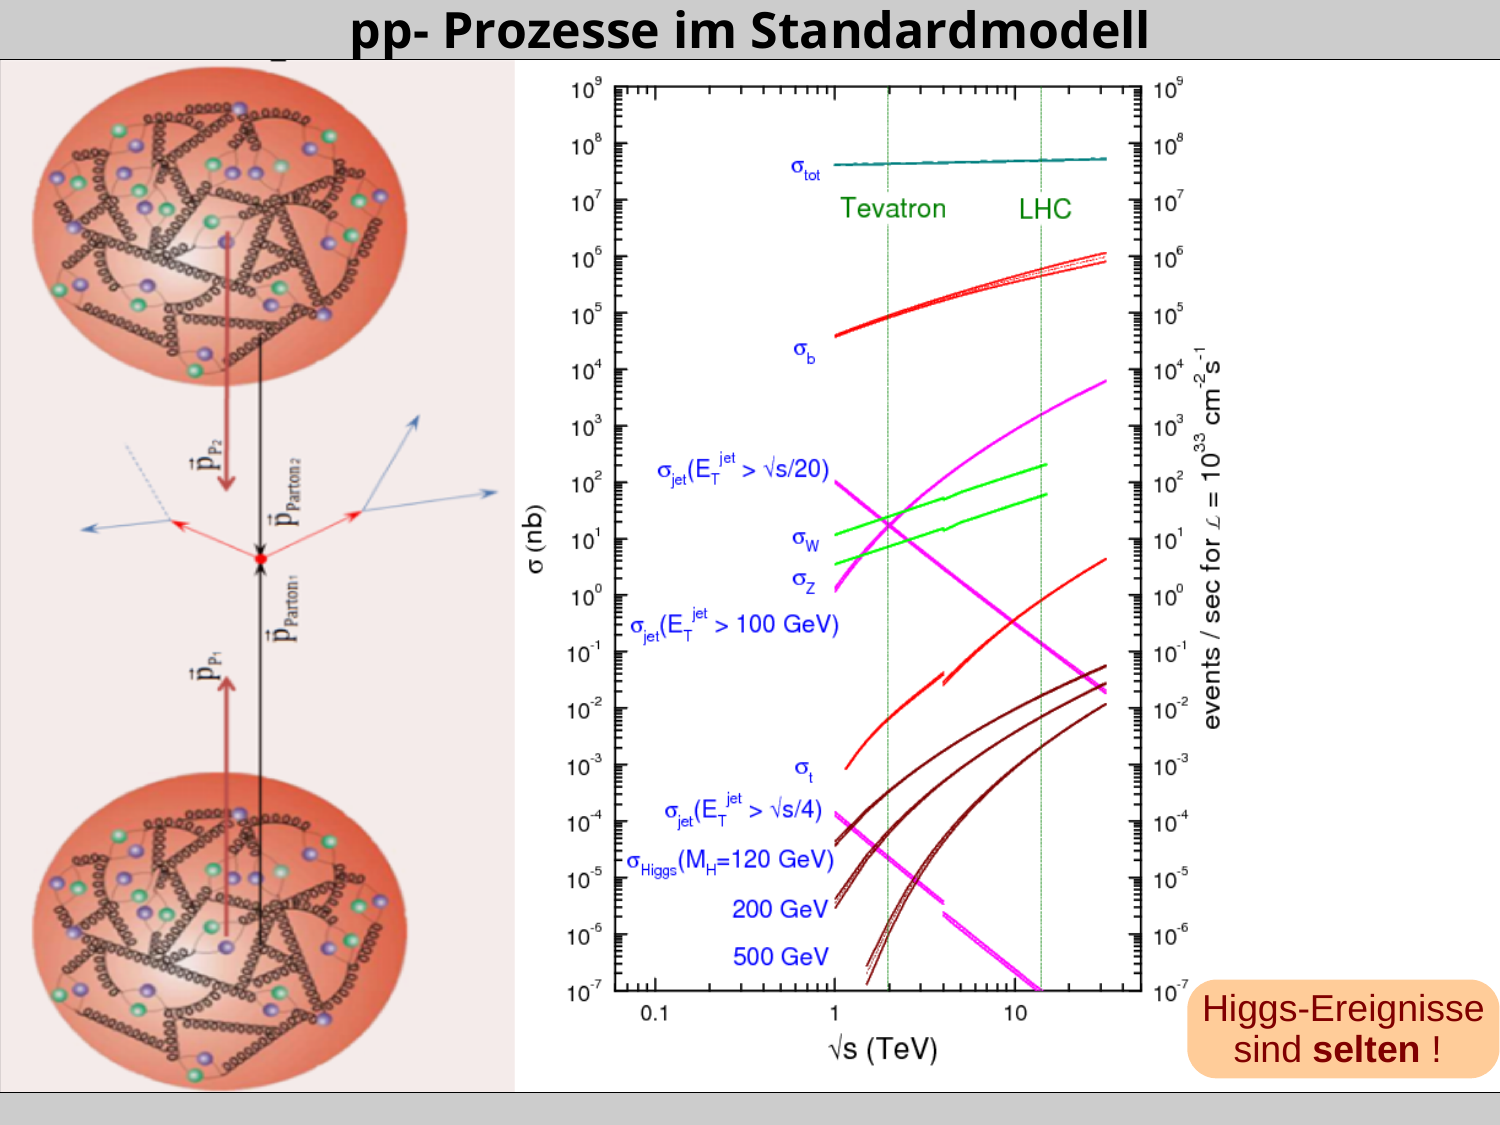

# pp- Prozesse im Standardmodell
Higgs-Ereignisse
 sind selten !